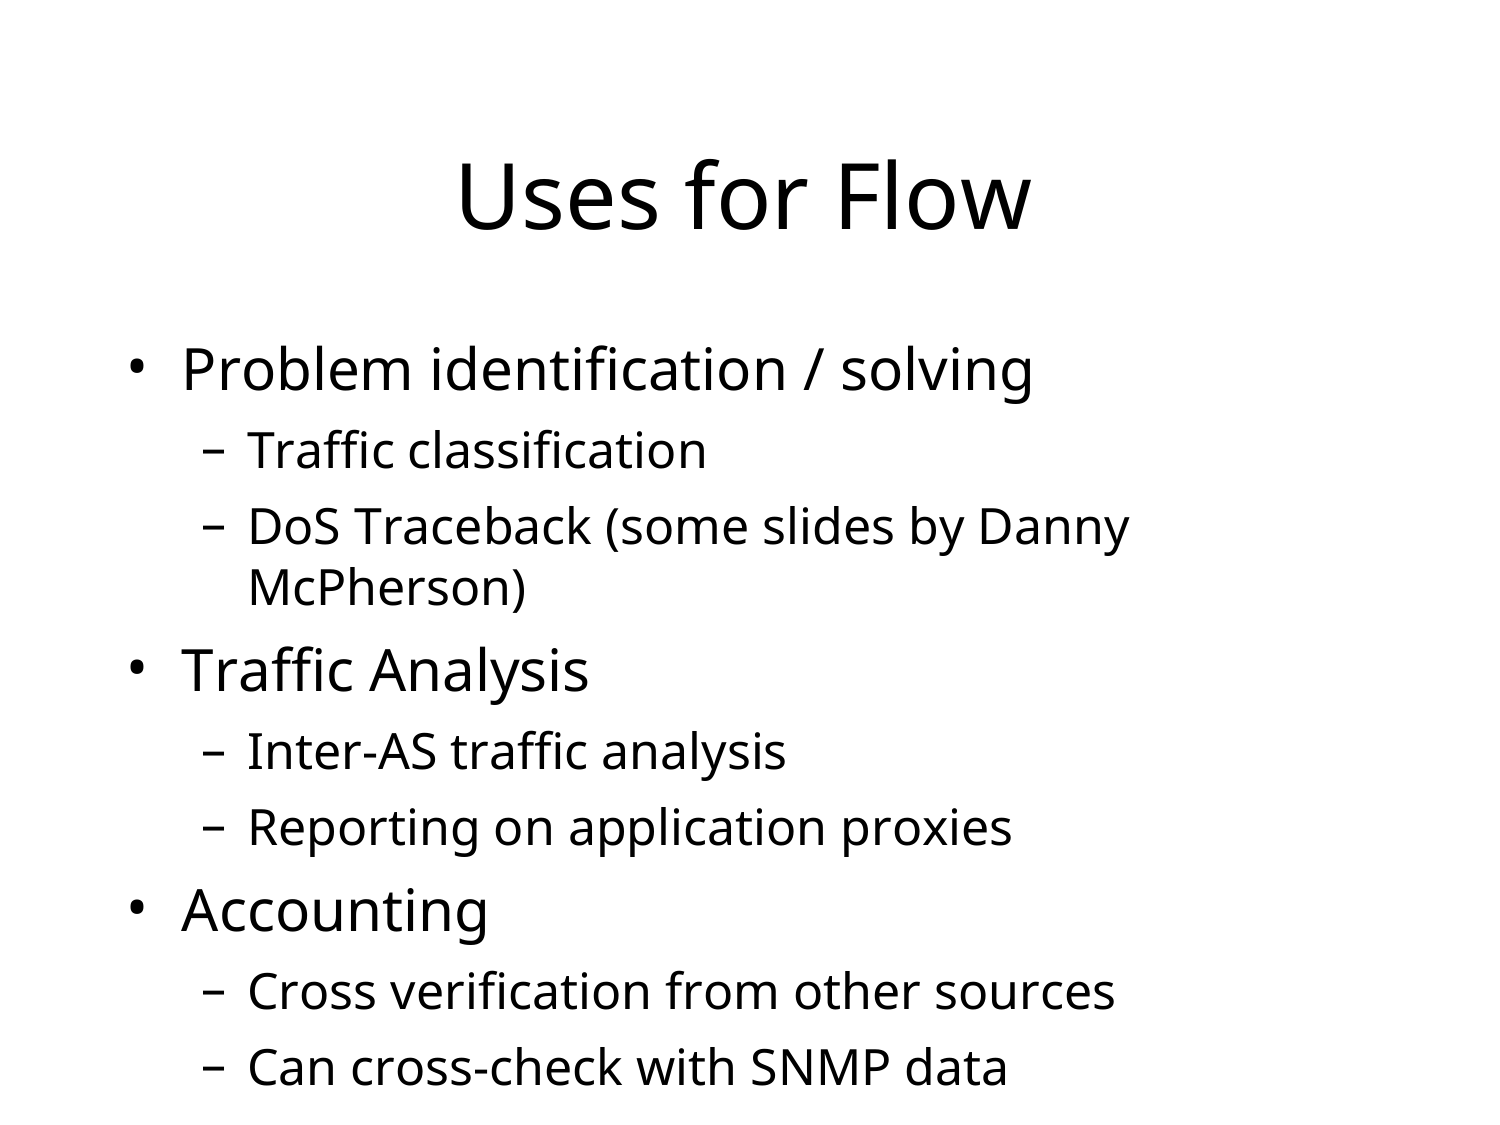

# Uses for Flow
Problem identification / solving
Traffic classification
DoS Traceback (some slides by Danny McPherson)‏
Traffic Analysis
Inter-AS traffic analysis
Reporting on application proxies
Accounting
Cross verification from other sources
Can cross-check with SNMP data